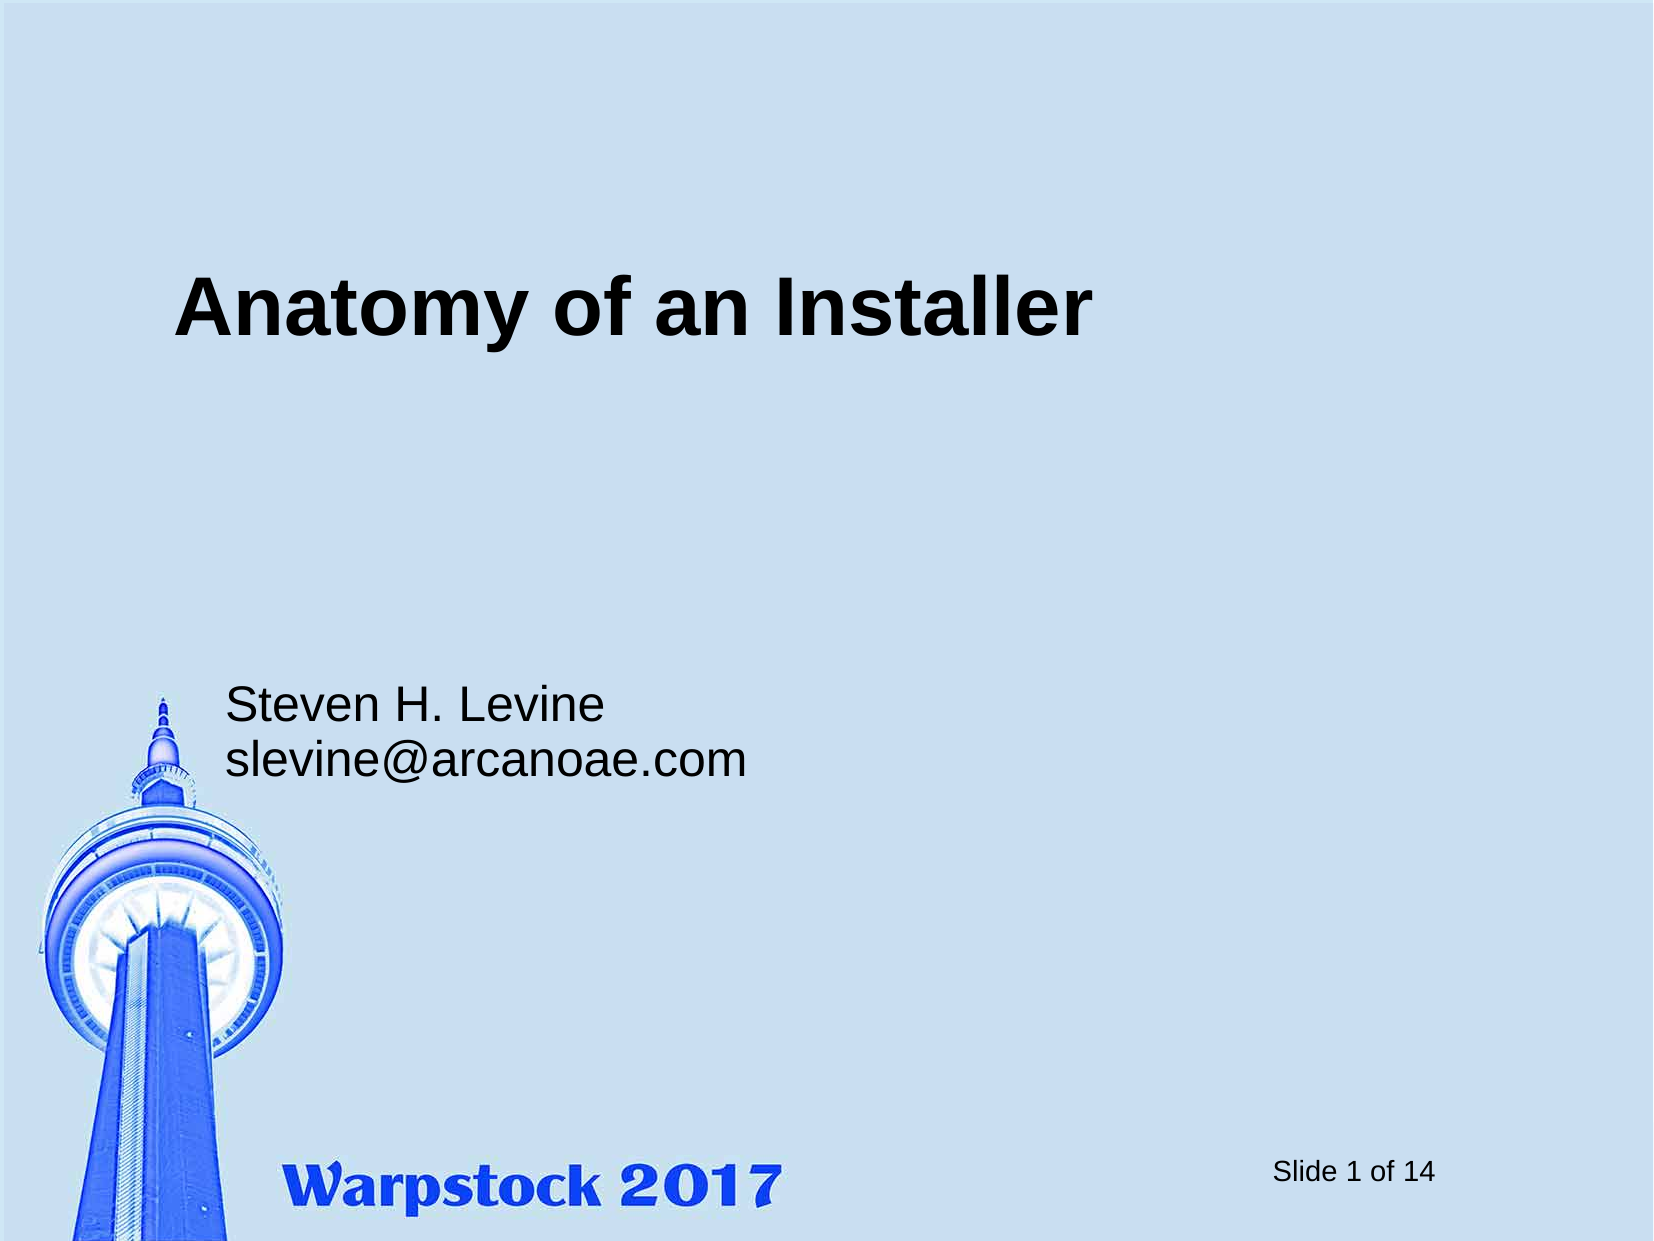

# Anatomy of an Installer
Steven H. Levine
slevine@arcanoae.com
Slide of <count>